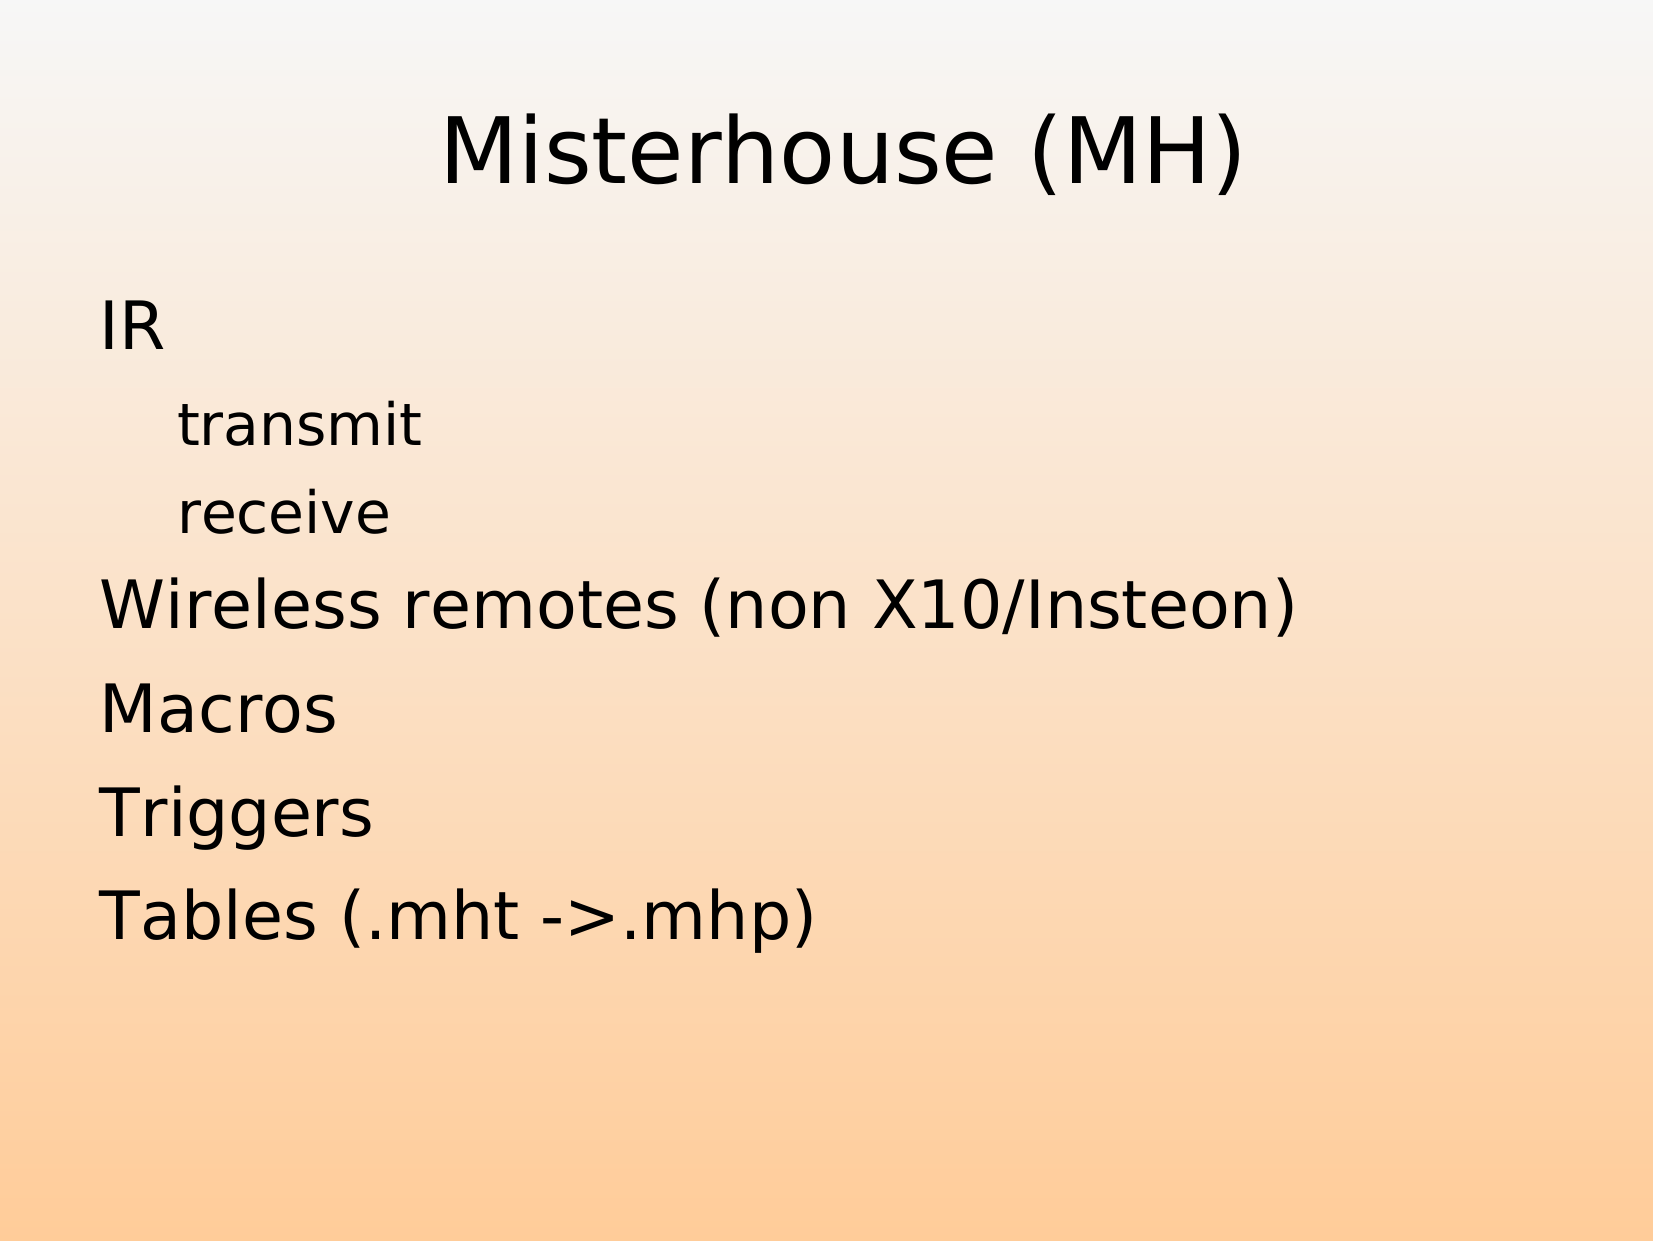

# Misterhouse (MH)
IR
transmit
receive
Wireless remotes (non X10/Insteon)
Macros
Triggers
Tables (.mht ->.mhp)